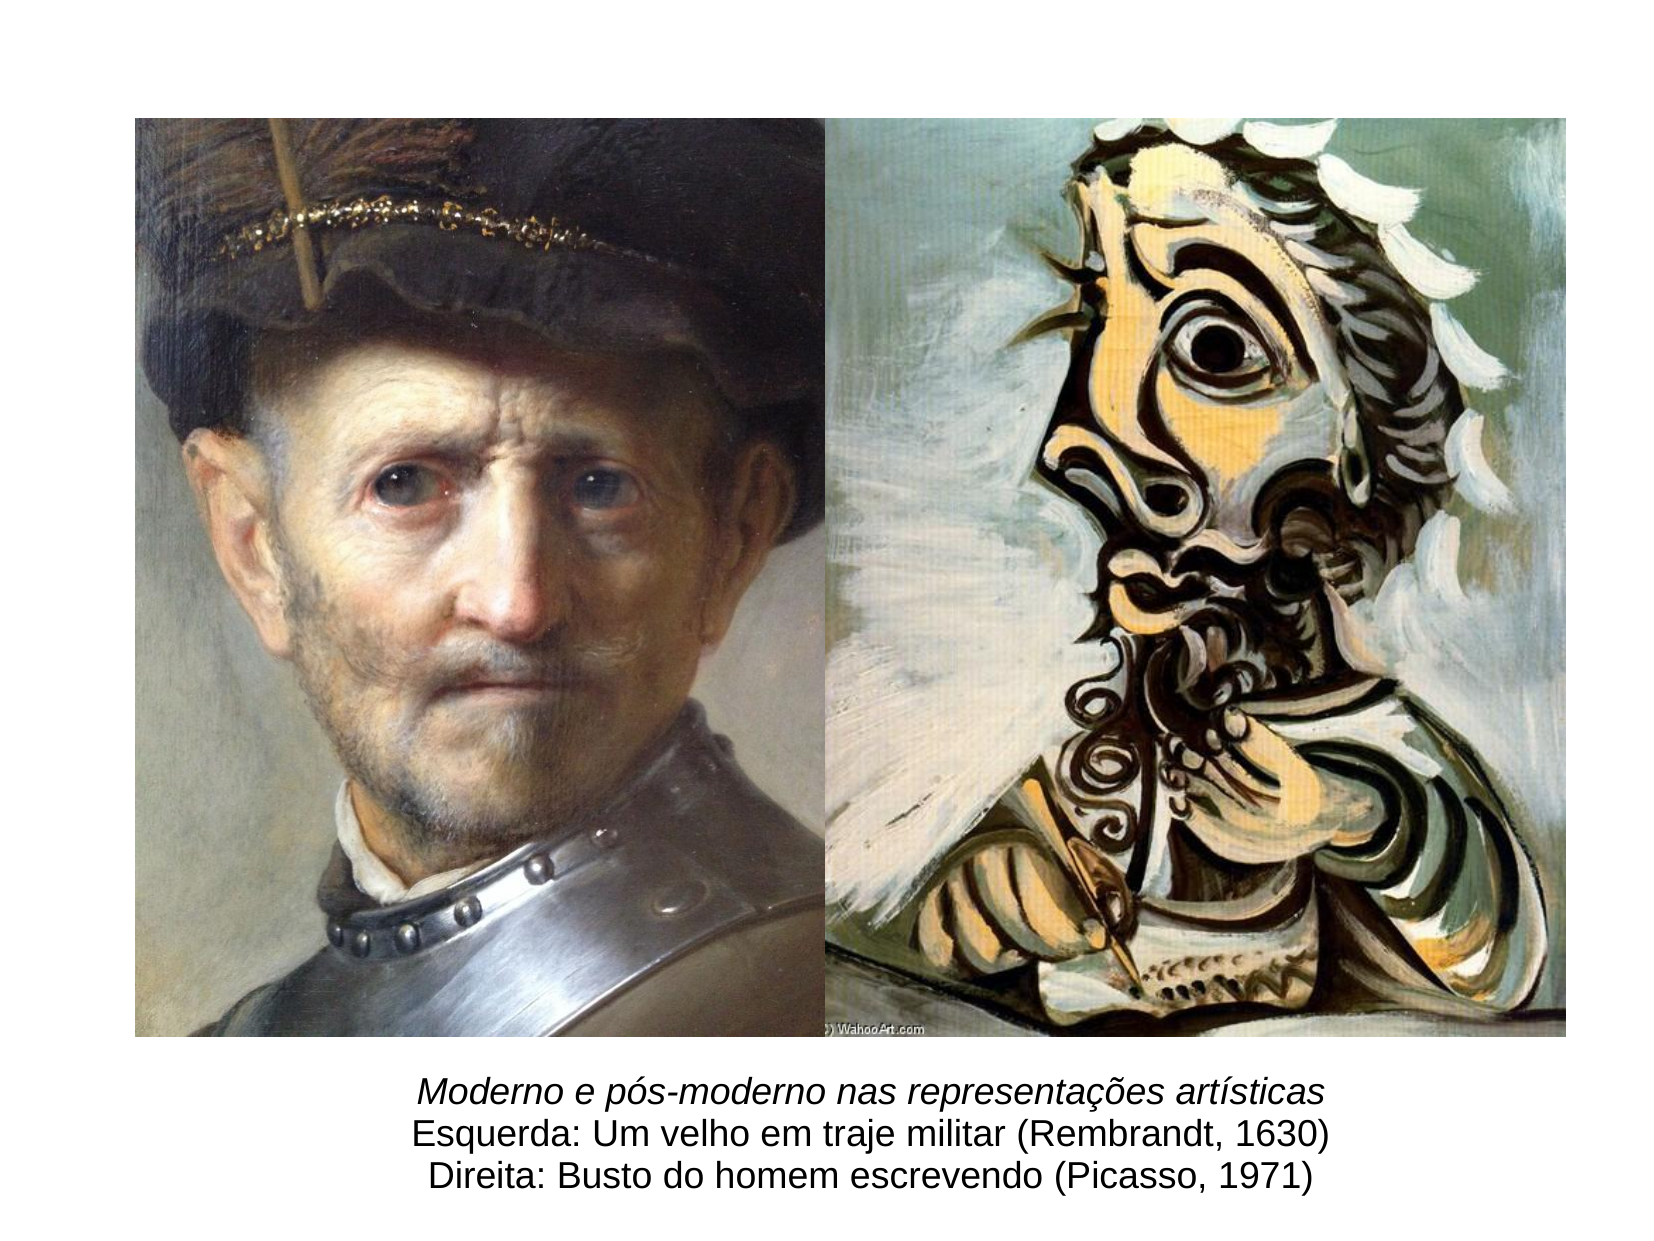

Moderno e pós-moderno nas representações artísticas
Esquerda: Um velho em traje militar (Rembrandt, 1630)
Direita: Busto do homem escrevendo (Picasso, 1971)